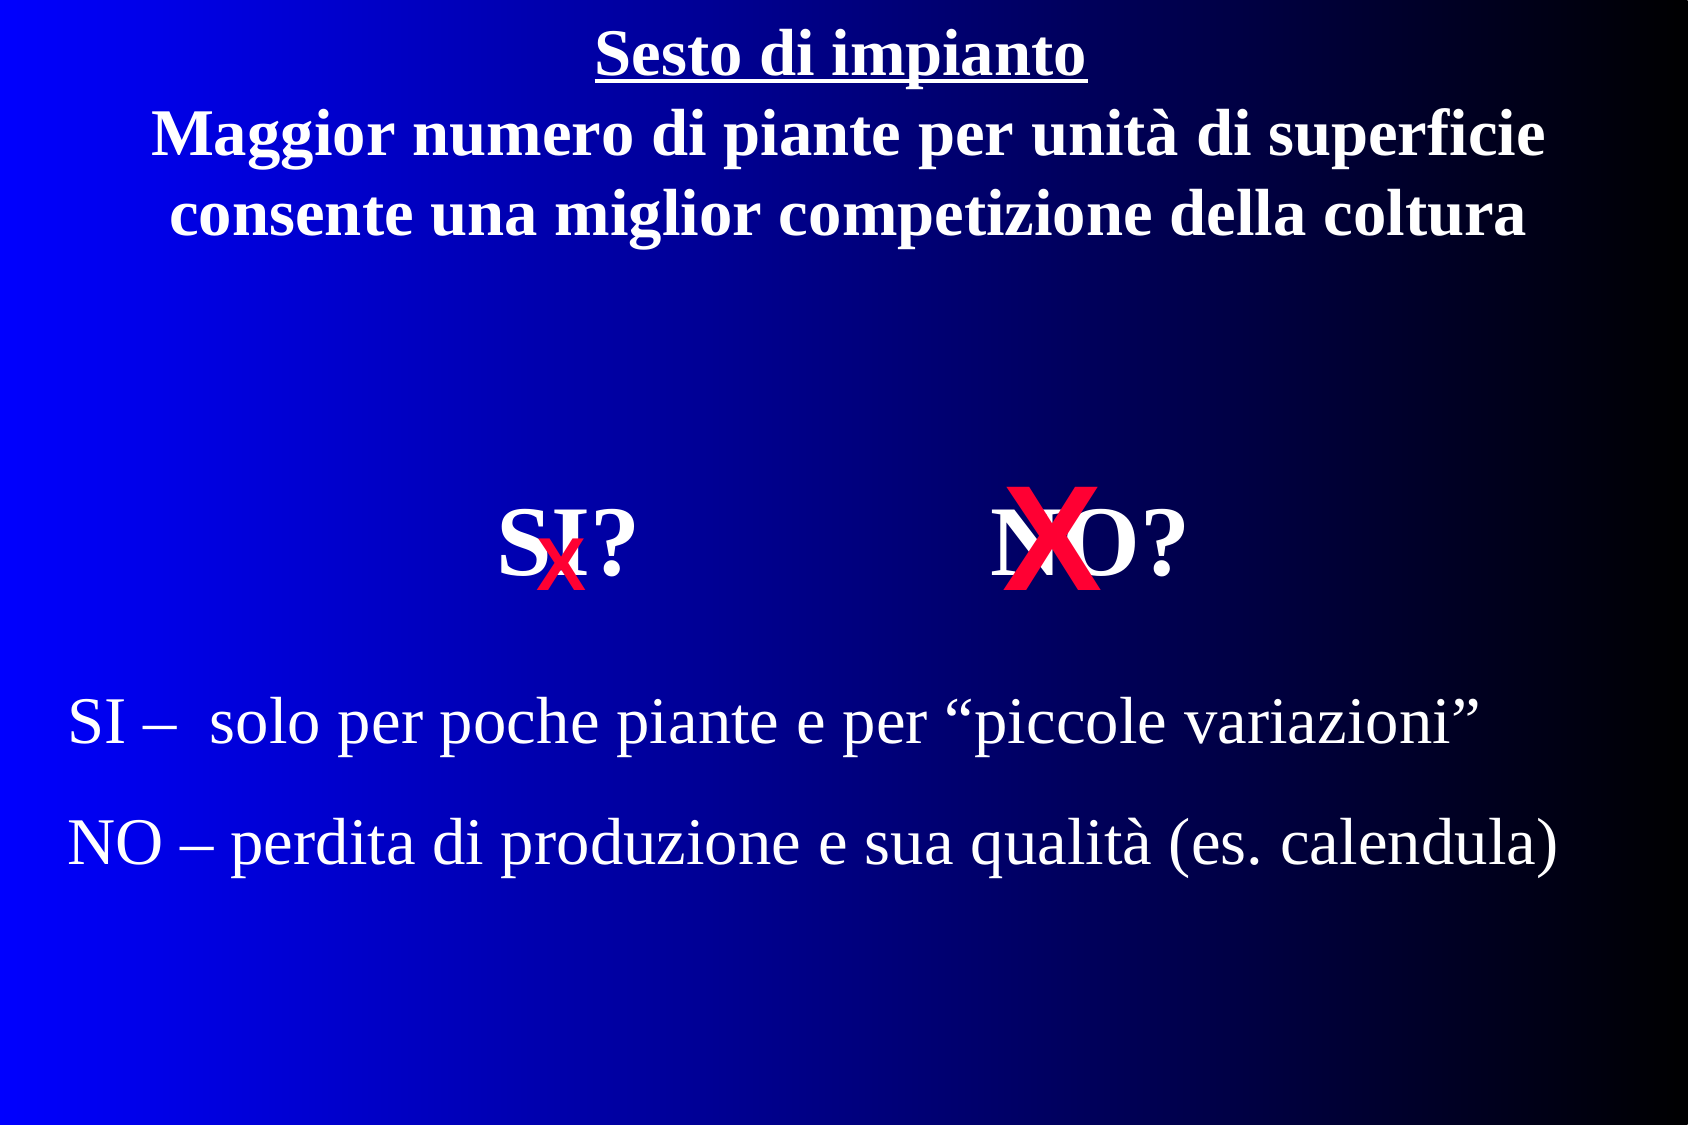

Sesto di impianto
Maggior numero di piante per unità di superficie consente una miglior competizione della coltura
X X
SI? NO?
SI – solo per poche piante e per “piccole variazioni”
NO – perdita di produzione e sua qualità (es. calendula)